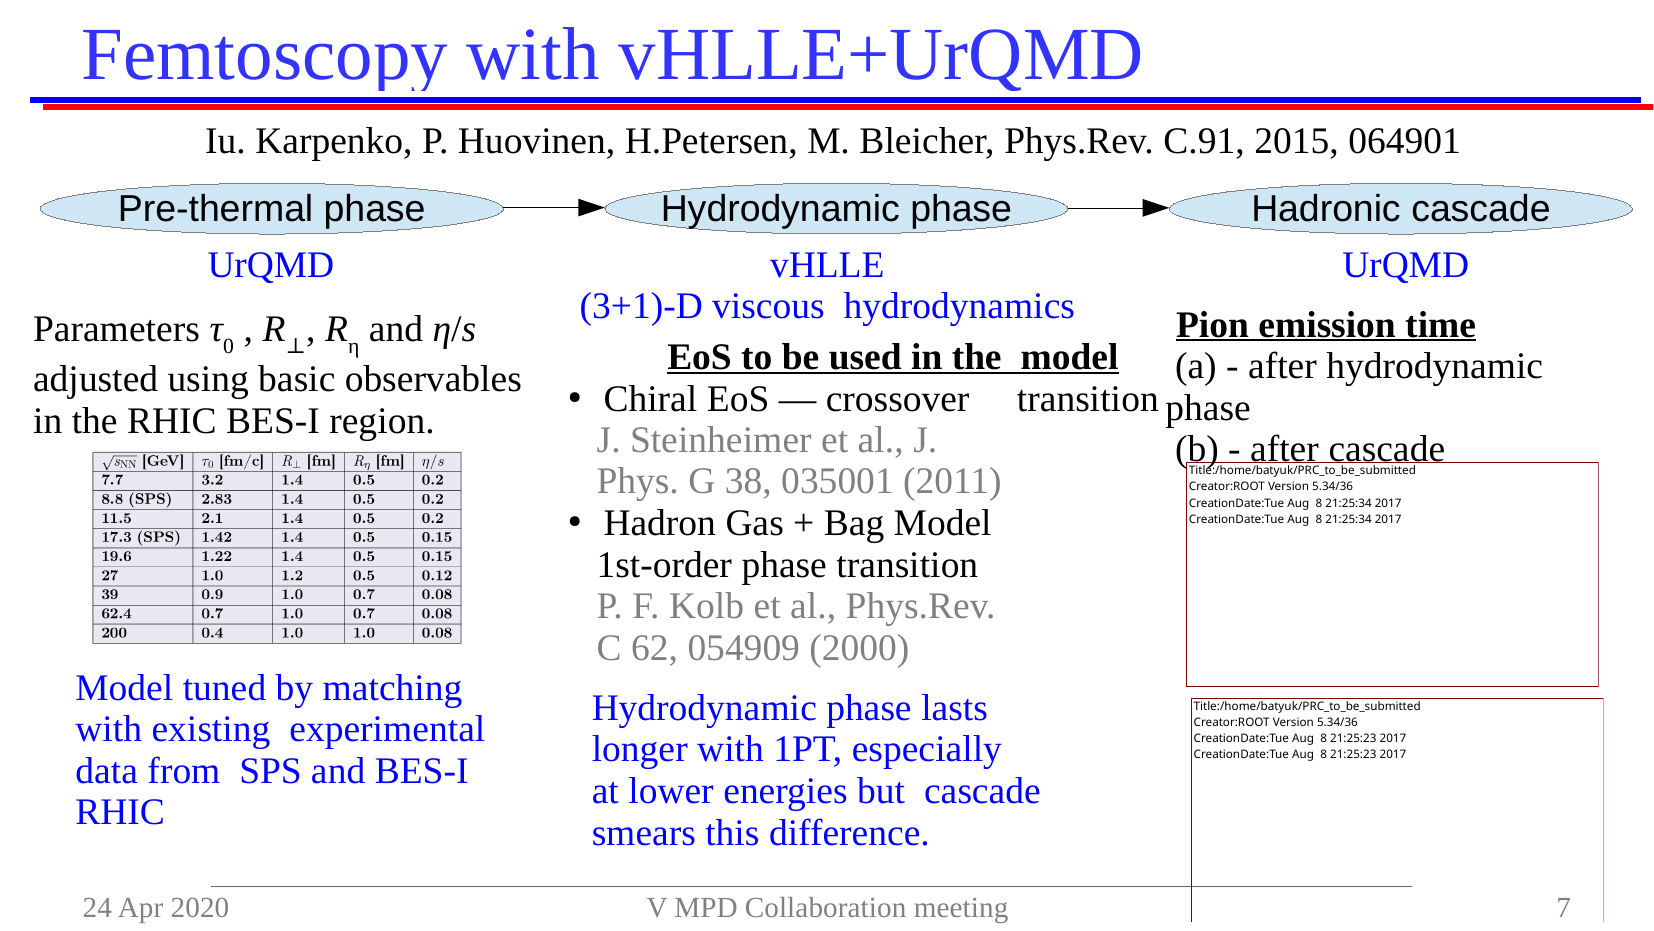

# Femtoscopy with vHLLE+UrQMD
Iu. Karpenko, P. Huovinen, H.Petersen, M. Bleicher, Phys.Rev. C.91, 2015, 064901
Pre-thermal phase
Hydrodynamic phase
Hadronic cascade
UrQMD
vHLLE
(3+1)-D viscous hydrodynamics
UrQMD
 Pion emission time
 (a) - after hydrodynamic phase
 (b) - after cascade
Parameters τ0 , R⊥, Rη and η/s
adjusted using basic observables
in the RHIC BES-I region.
 EoS to be used in the model
Chiral EoS — crossover transition
 J. Steinheimer et al., J.
 Phys. G 38, 035001 (2011)
Hadron Gas + Bag Model
 1st-order phase transition
 P. F. Kolb et al., Phys.Rev.
 C 62, 054909 (2000)
Model tuned by matching
with existing experimental data from SPS and BES-I RHIC
Hydrodynamic phase lasts
longer with 1PT, especially
at lower energies but cascade smears this difference.
24 Apr 2020
V MPD Collaboration meeting
7